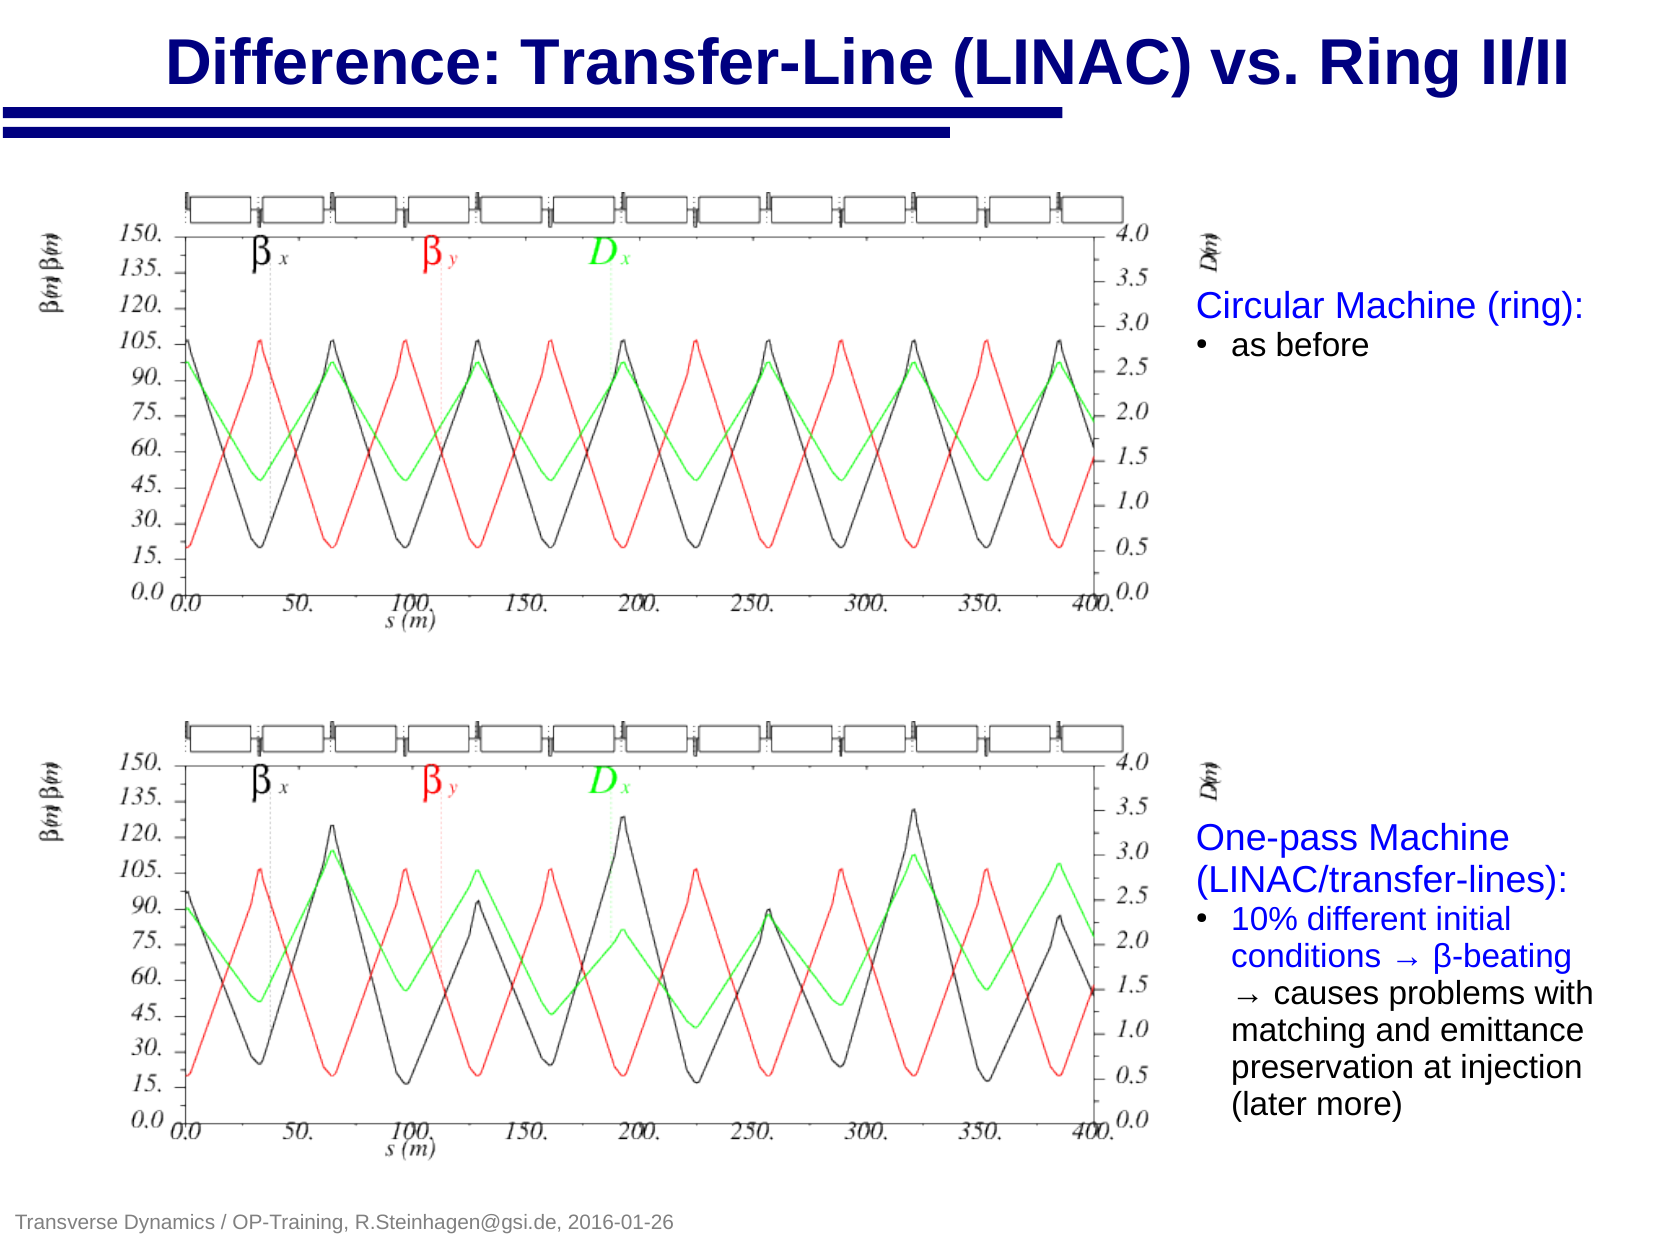

# Difference: Transfer-Line (LINAC) vs. Ring II/II
Circular Machine (ring):
as before
One-pass Machine (LINAC/transfer-lines):
10% different initial conditions → β-beating → causes problems with matching and emittance preservation at injection (later more)